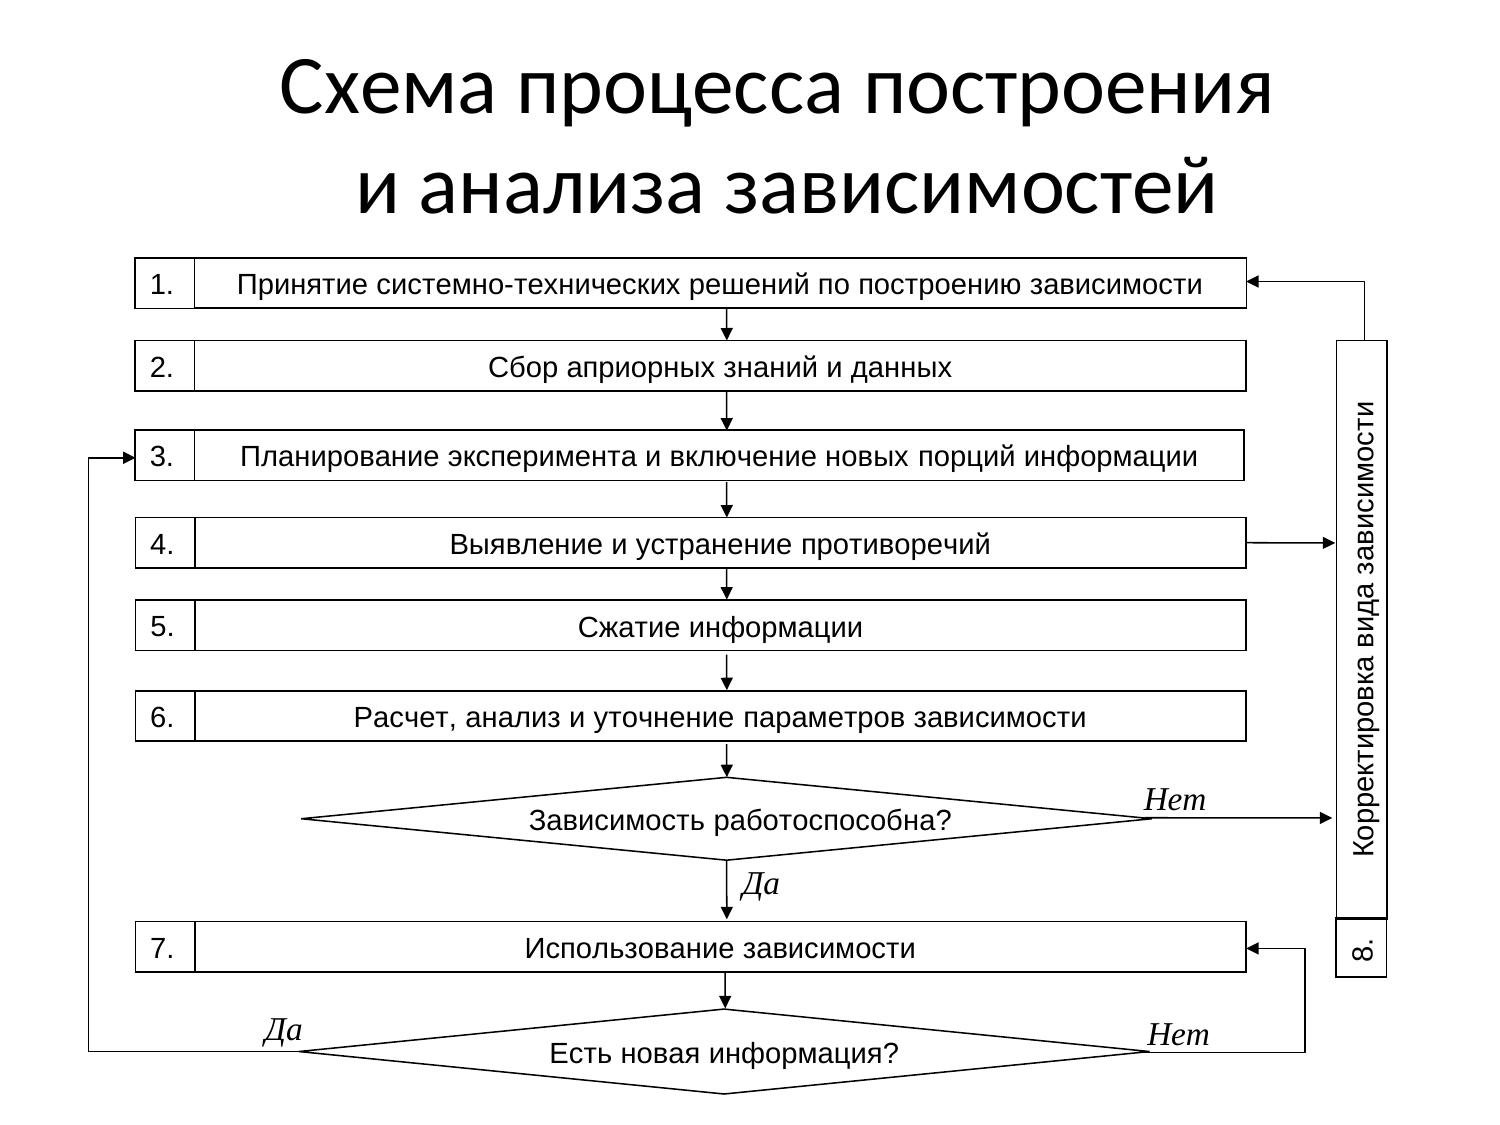

# Схема процесса построения и анализа зависимостей
Принятие системно-технических решений по построению зависимости
1.
Сбор априорных знаний и данных
2.
3.
Планирование эксперимента и включение новых порций информации
4.
Выявление и устранение противоречий
5.
Сжатие информации
Корректировка вида зависимости
6.
Расчет, анализ и уточнение параметров зависимости
Зависимость работоспособна?
Нет
Да
7.
Использование зависимости
8.
Да
Есть новая информация?
Нет